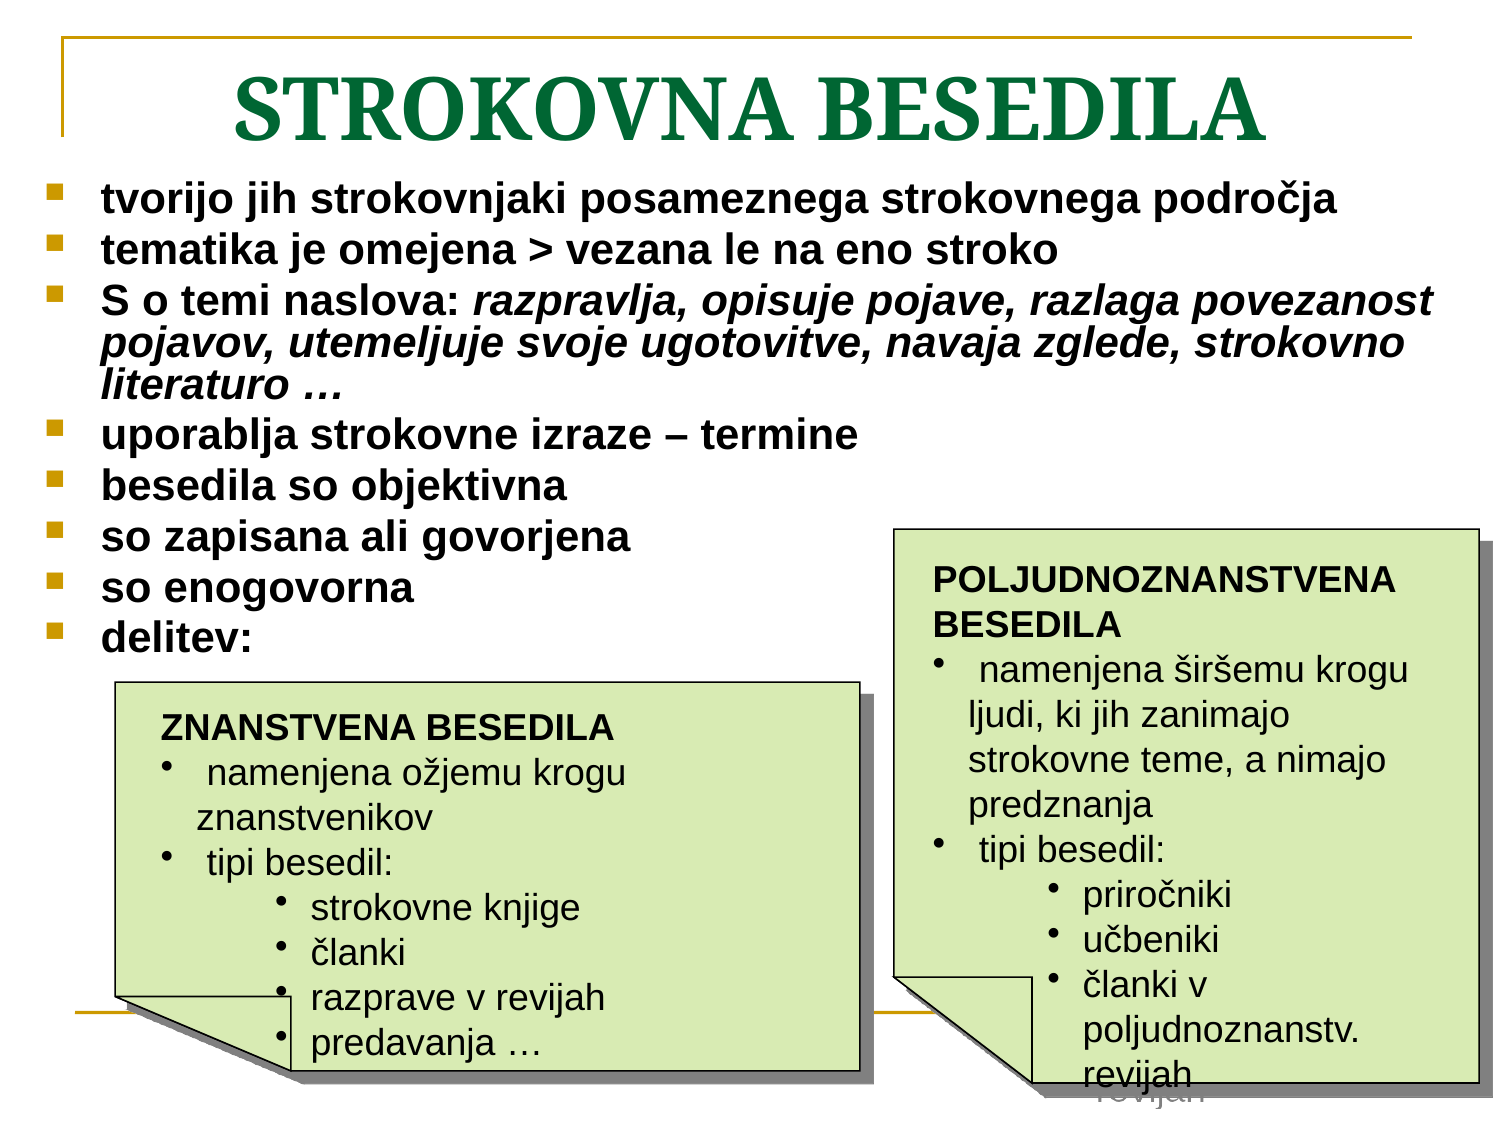

# STROKOVNA BESEDILA
tvorijo jih strokovnjaki posameznega strokovnega področja
tematika je omejena > vezana le na eno stroko
S o temi naslova: razpravlja, opisuje pojave, razlaga povezanost pojavov, utemeljuje svoje ugotovitve, navaja zglede, strokovno literaturo …
uporablja strokovne izraze – termine
besedila so objektivna
so zapisana ali govorjena
so enogovorna
delitev:
POLJUDNOZNANSTVENA BESEDILA
 namenjena širšemu krogu ljudi, ki jih zanimajo strokovne teme, a nimajo predznanja
 tipi besedil:
priročniki
učbeniki
članki v poljudnoznanstv. revijah
ZNANSTVENA BESEDILA
 namenjena ožjemu krogu znanstvenikov
 tipi besedil:
strokovne knjige
članki
razprave v revijah
predavanja …